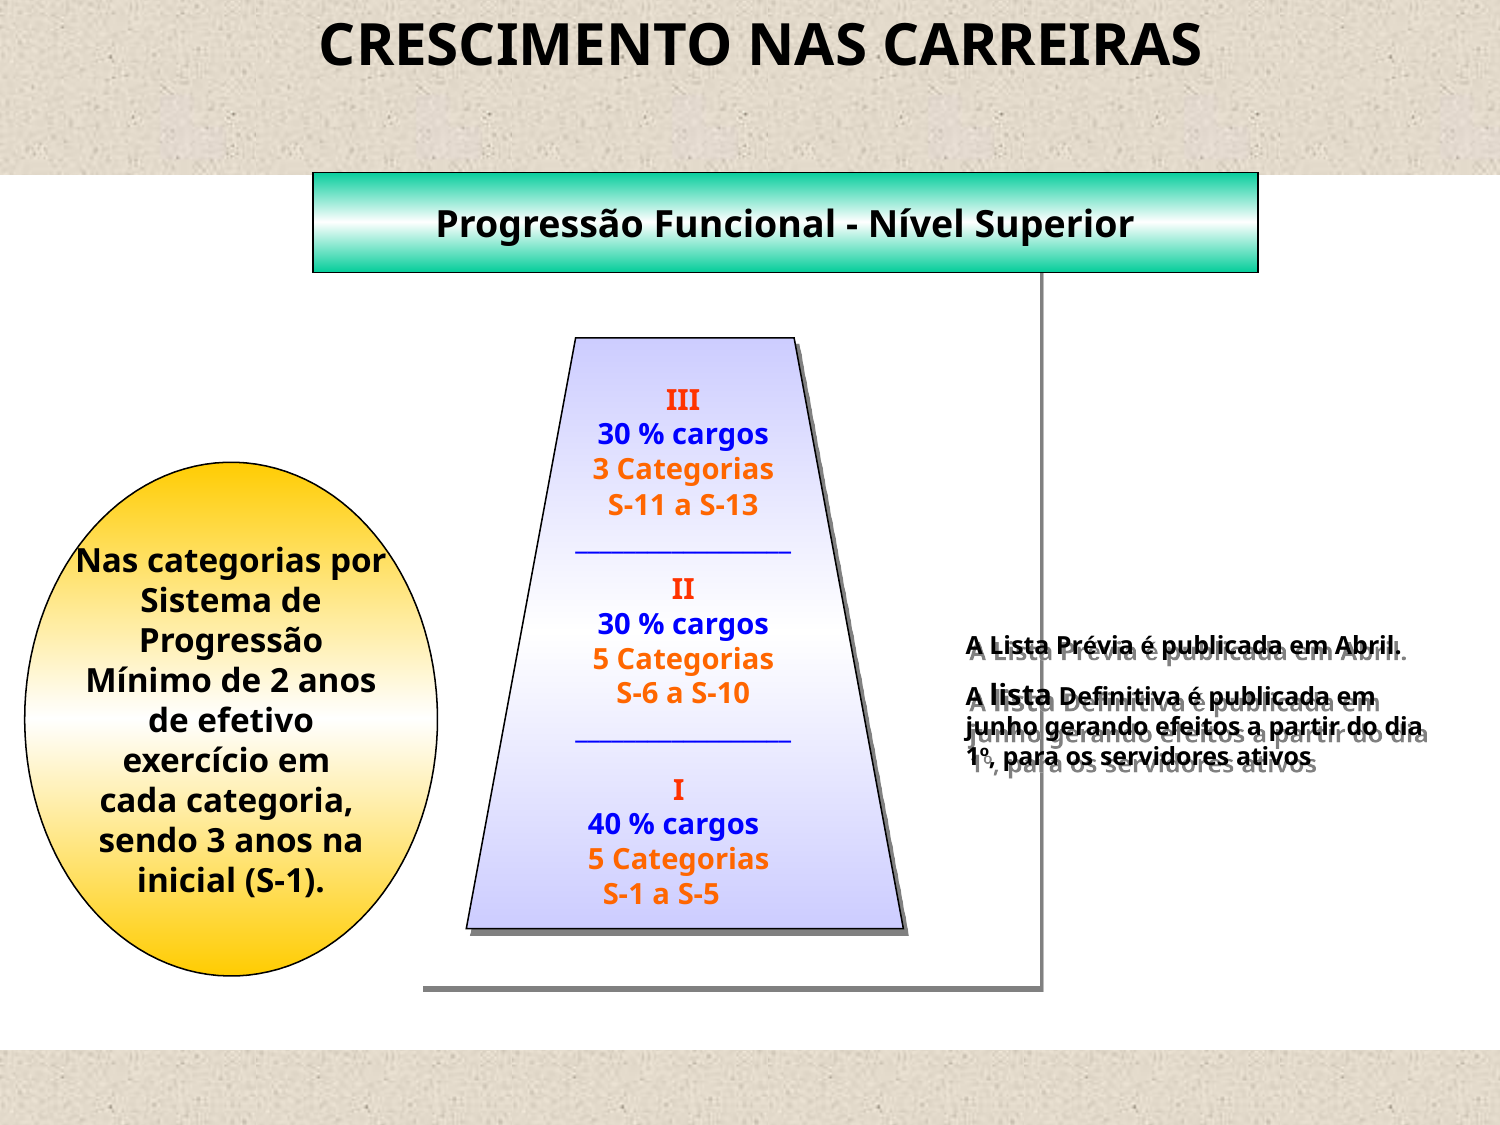

CRESCIMENTO NAS CARREIRAS
Progressão Funcional - Nível Superior
III
30 % cargos
3 Categorias
S-11 a S-13
__________________
Nas categorias por
Sistema de
Progressão
Mínimo de 2 anos
de efetivo
exercício em
cada categoria,
sendo 3 anos na
inicial (S-1).
II
30 % cargos
5 Categorias
S-6 a S-10
__________________
A Lista Prévia é publicada em Abril.
A lista Definitiva é publicada em junho gerando efeitos a partir do dia 1º, para os servidores ativos
I
40 % cargos
5 Categorias
 S-1 a S-5
Departamento de Recursos Humanos - DRH